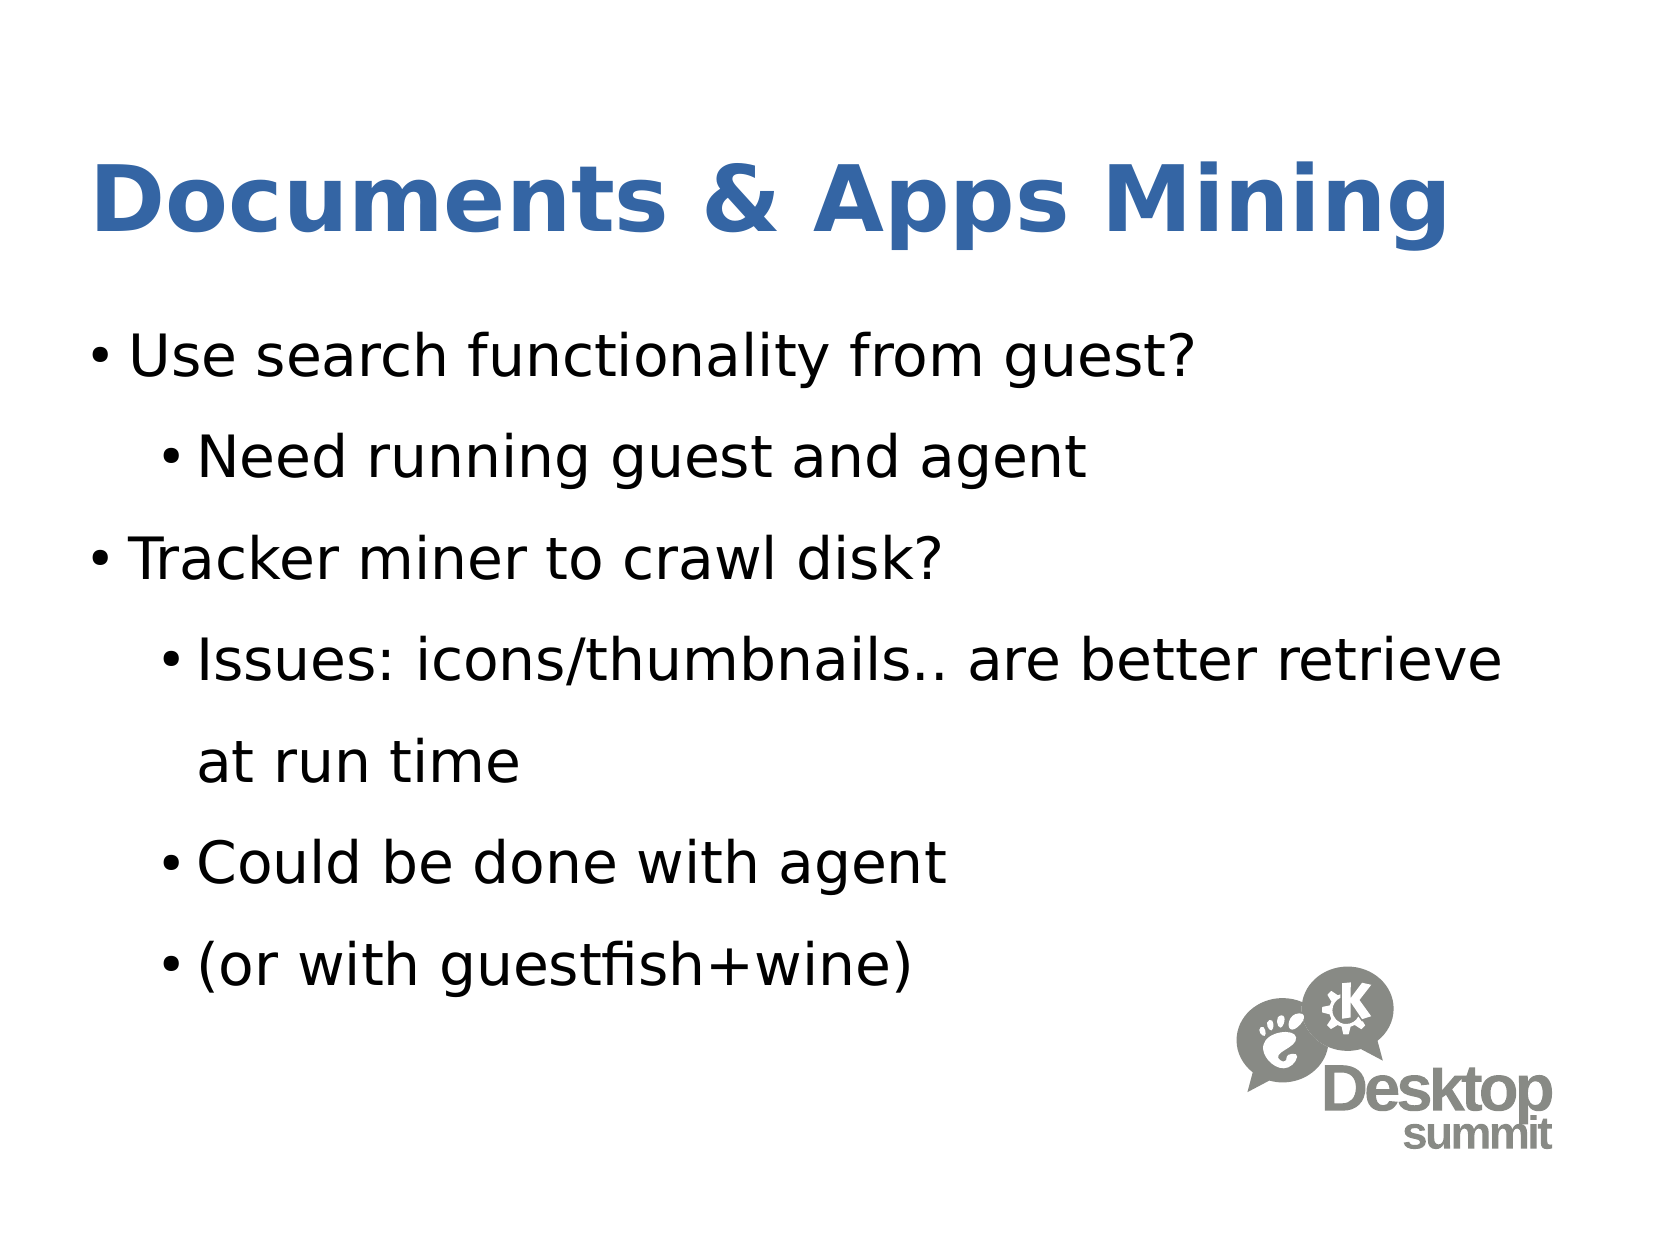

Documents & Apps Mining
 Use search functionality from guest?
Need running guest and agent
 Tracker miner to crawl disk?
Issues: icons/thumbnails.. are better retrieve
at run time
Could be done with agent
(or with guestfish+wine)